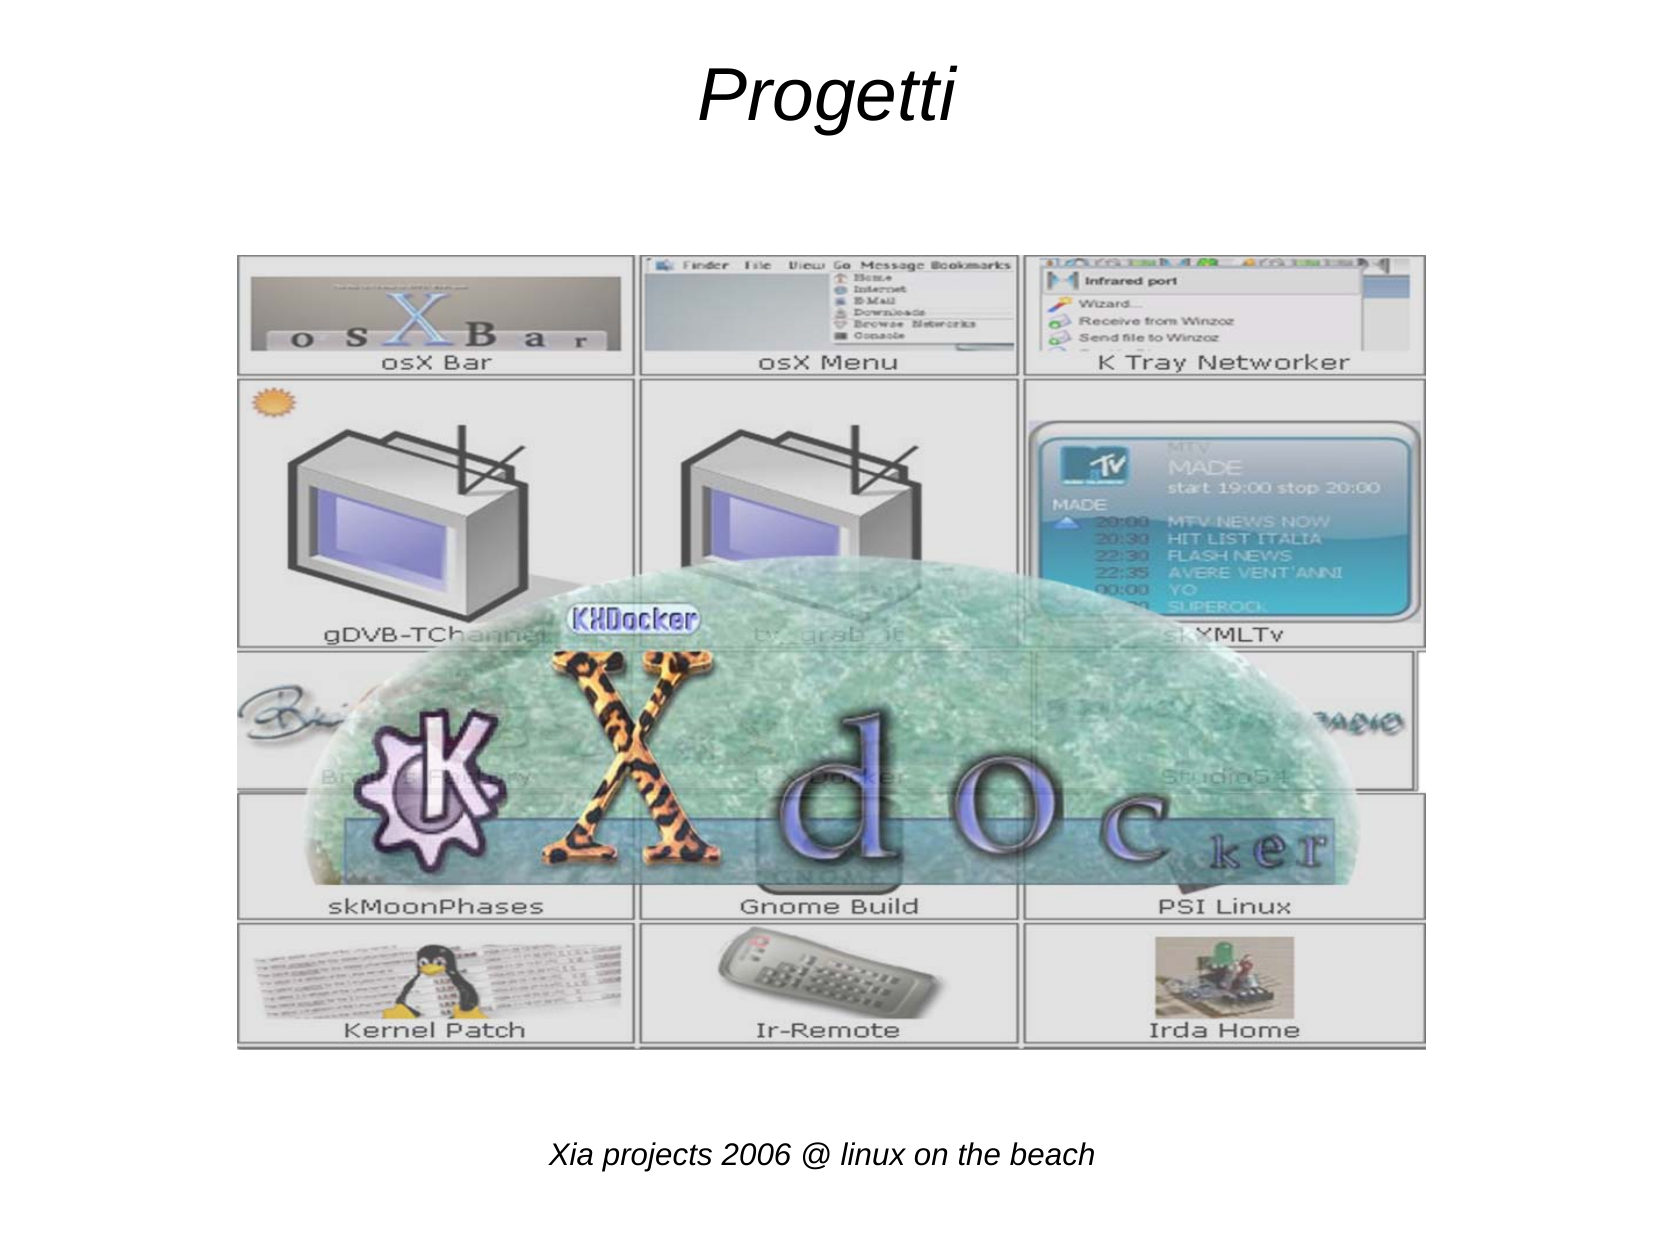

# Progetti
Xia projects 2006 @ linux on the beach